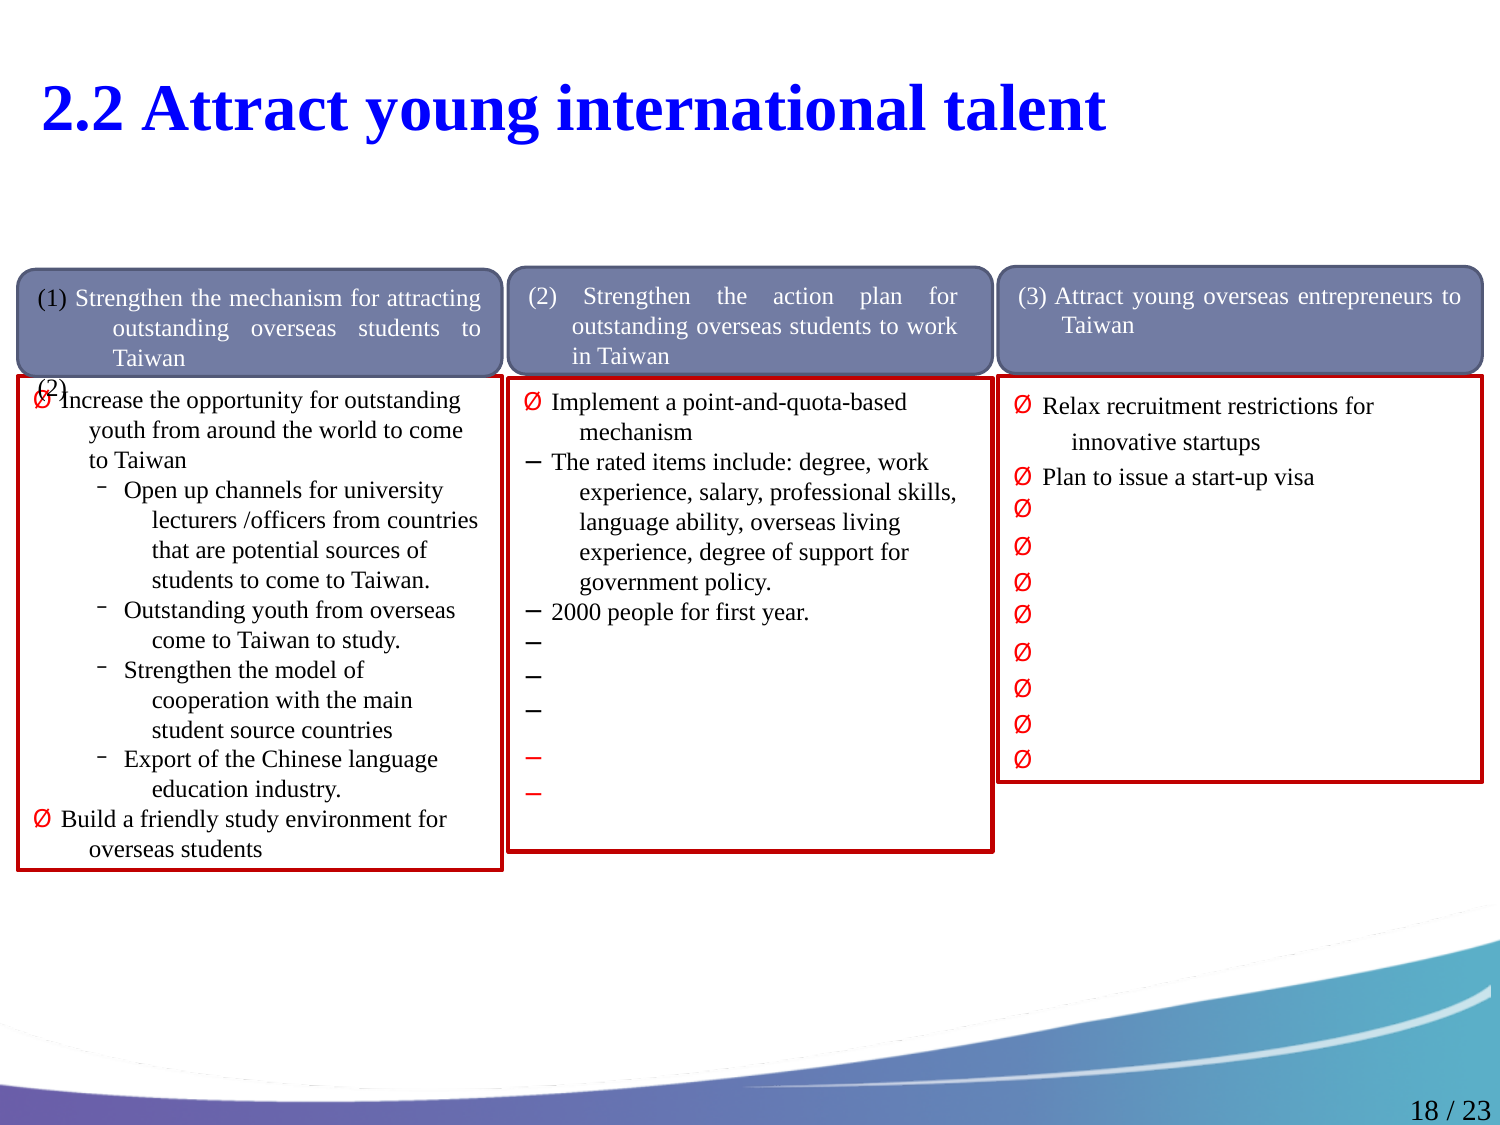

2.2 Attract young international talent
(3) Attract young overseas entrepreneurs to Taiwan
(2) Strengthen the action plan for outstanding overseas students to work in Taiwan
Strengthen the mechanism for attracting outstanding overseas students to Taiwan
Relax recruitment restrictions for innovative startups
Plan to issue a start-up visa
Increase the opportunity for outstanding youth from around the world to come to Taiwan
Open up channels for university lecturers /officers from countries that are potential sources of students to come to Taiwan.
Outstanding youth from overseas come to Taiwan to study.
Strengthen the model of cooperation with the main student source countries
Export of the Chinese language education industry.
Build a friendly study environment for overseas students
Implement a point-and-quota-based mechanism
The rated items include: degree, work experience, salary, professional skills, language ability, overseas living experience, degree of support for government policy.
2000 people for first year.